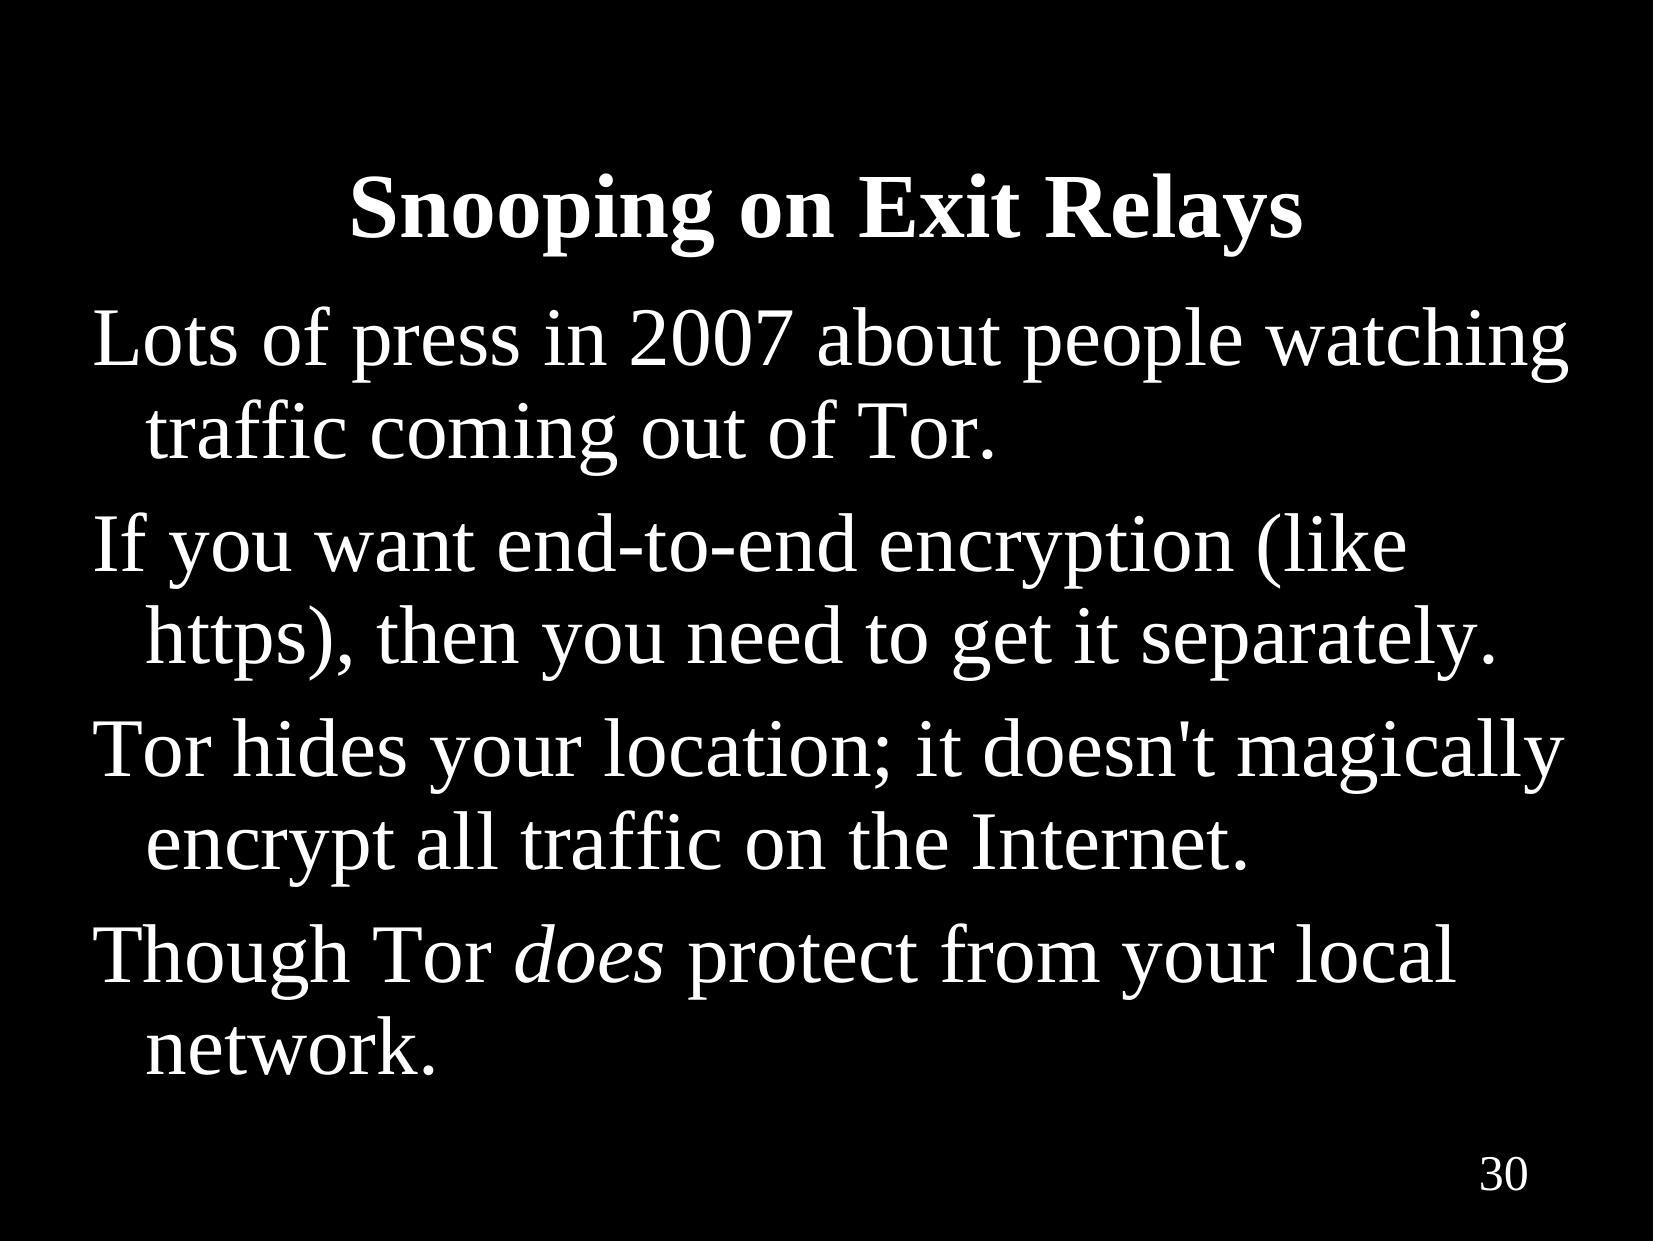

# Snooping on Exit Relays
Lots of press in 2007 about people watching traffic coming out of Tor.
If you want end-to-end encryption (like https), then you need to get it separately.
Tor hides your location; it doesn't magically encrypt all traffic on the Internet.
Though Tor does protect from your local network.